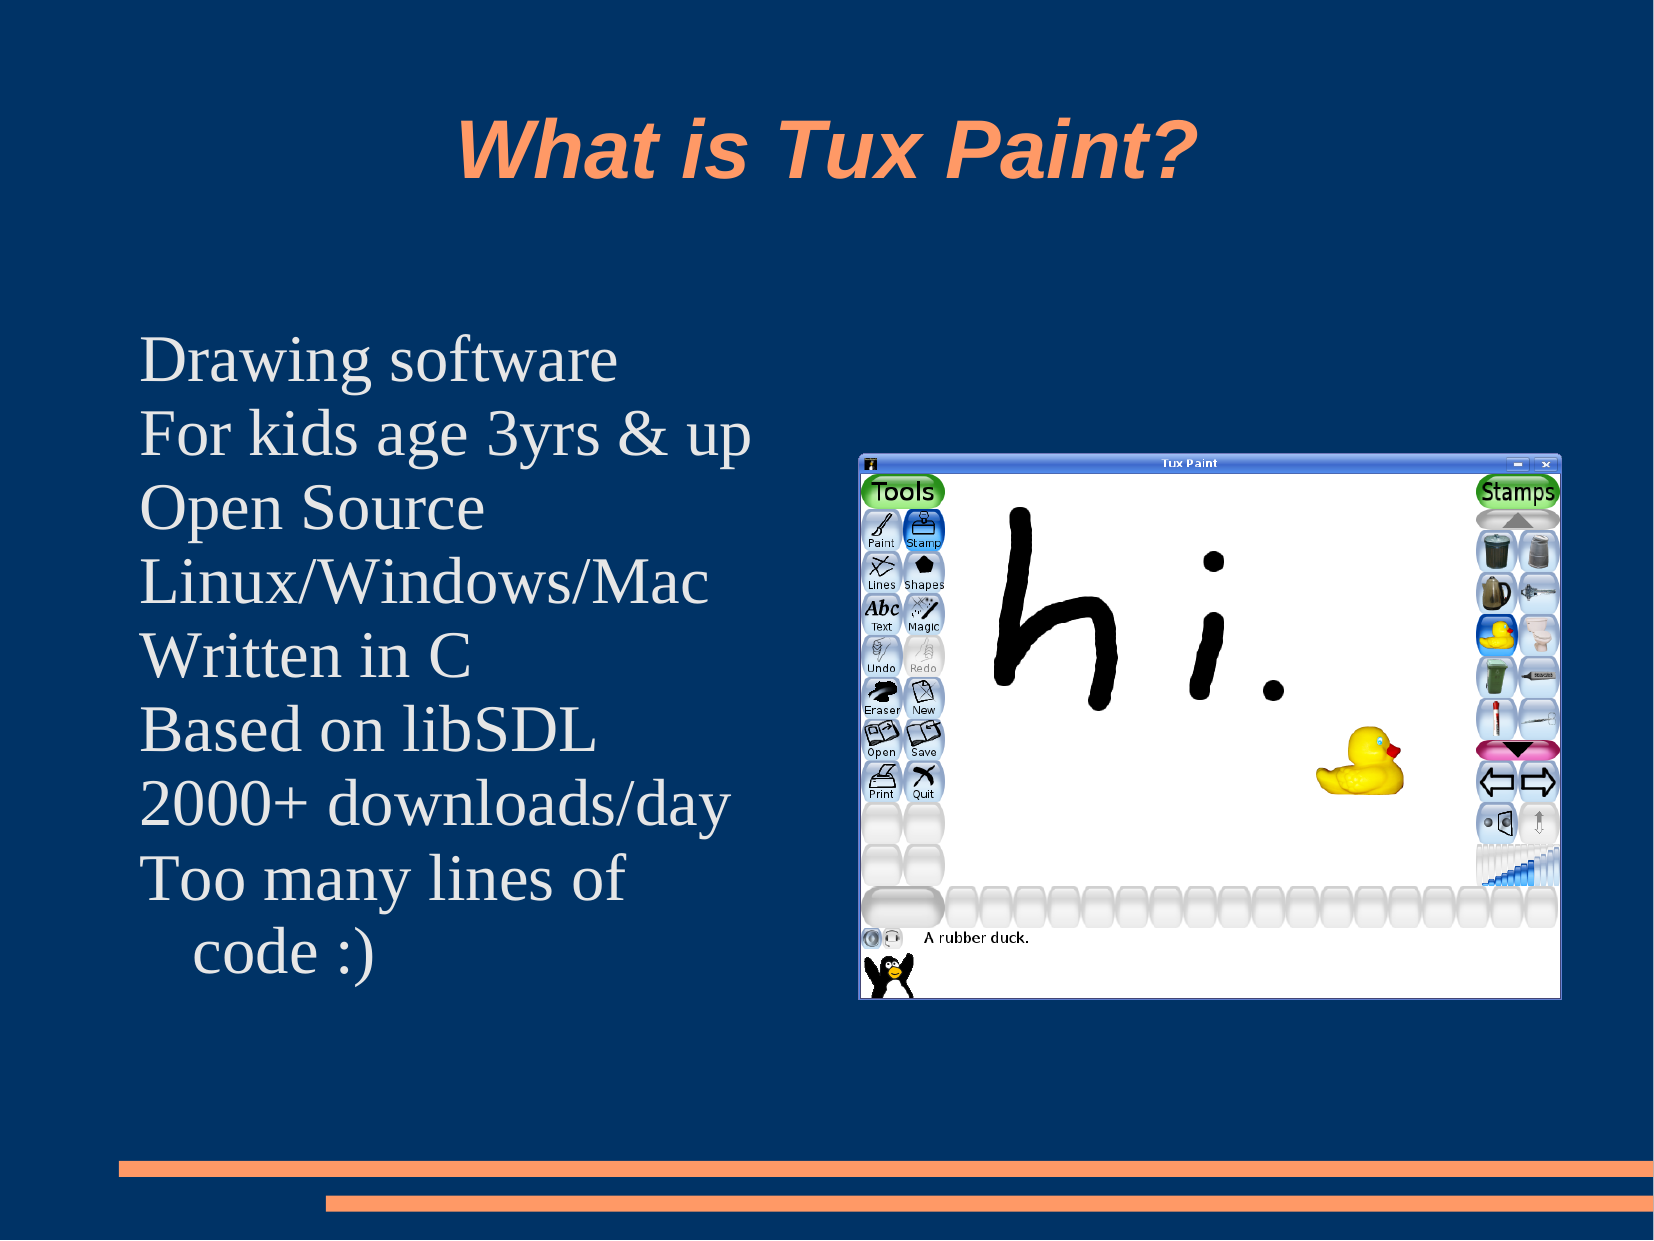

# What is Tux Paint?
Drawing software
For kids age 3yrs & up
Open Source
Linux/Windows/Mac
Written in C
Based on libSDL
2000+ downloads/day
Too many lines of code :)